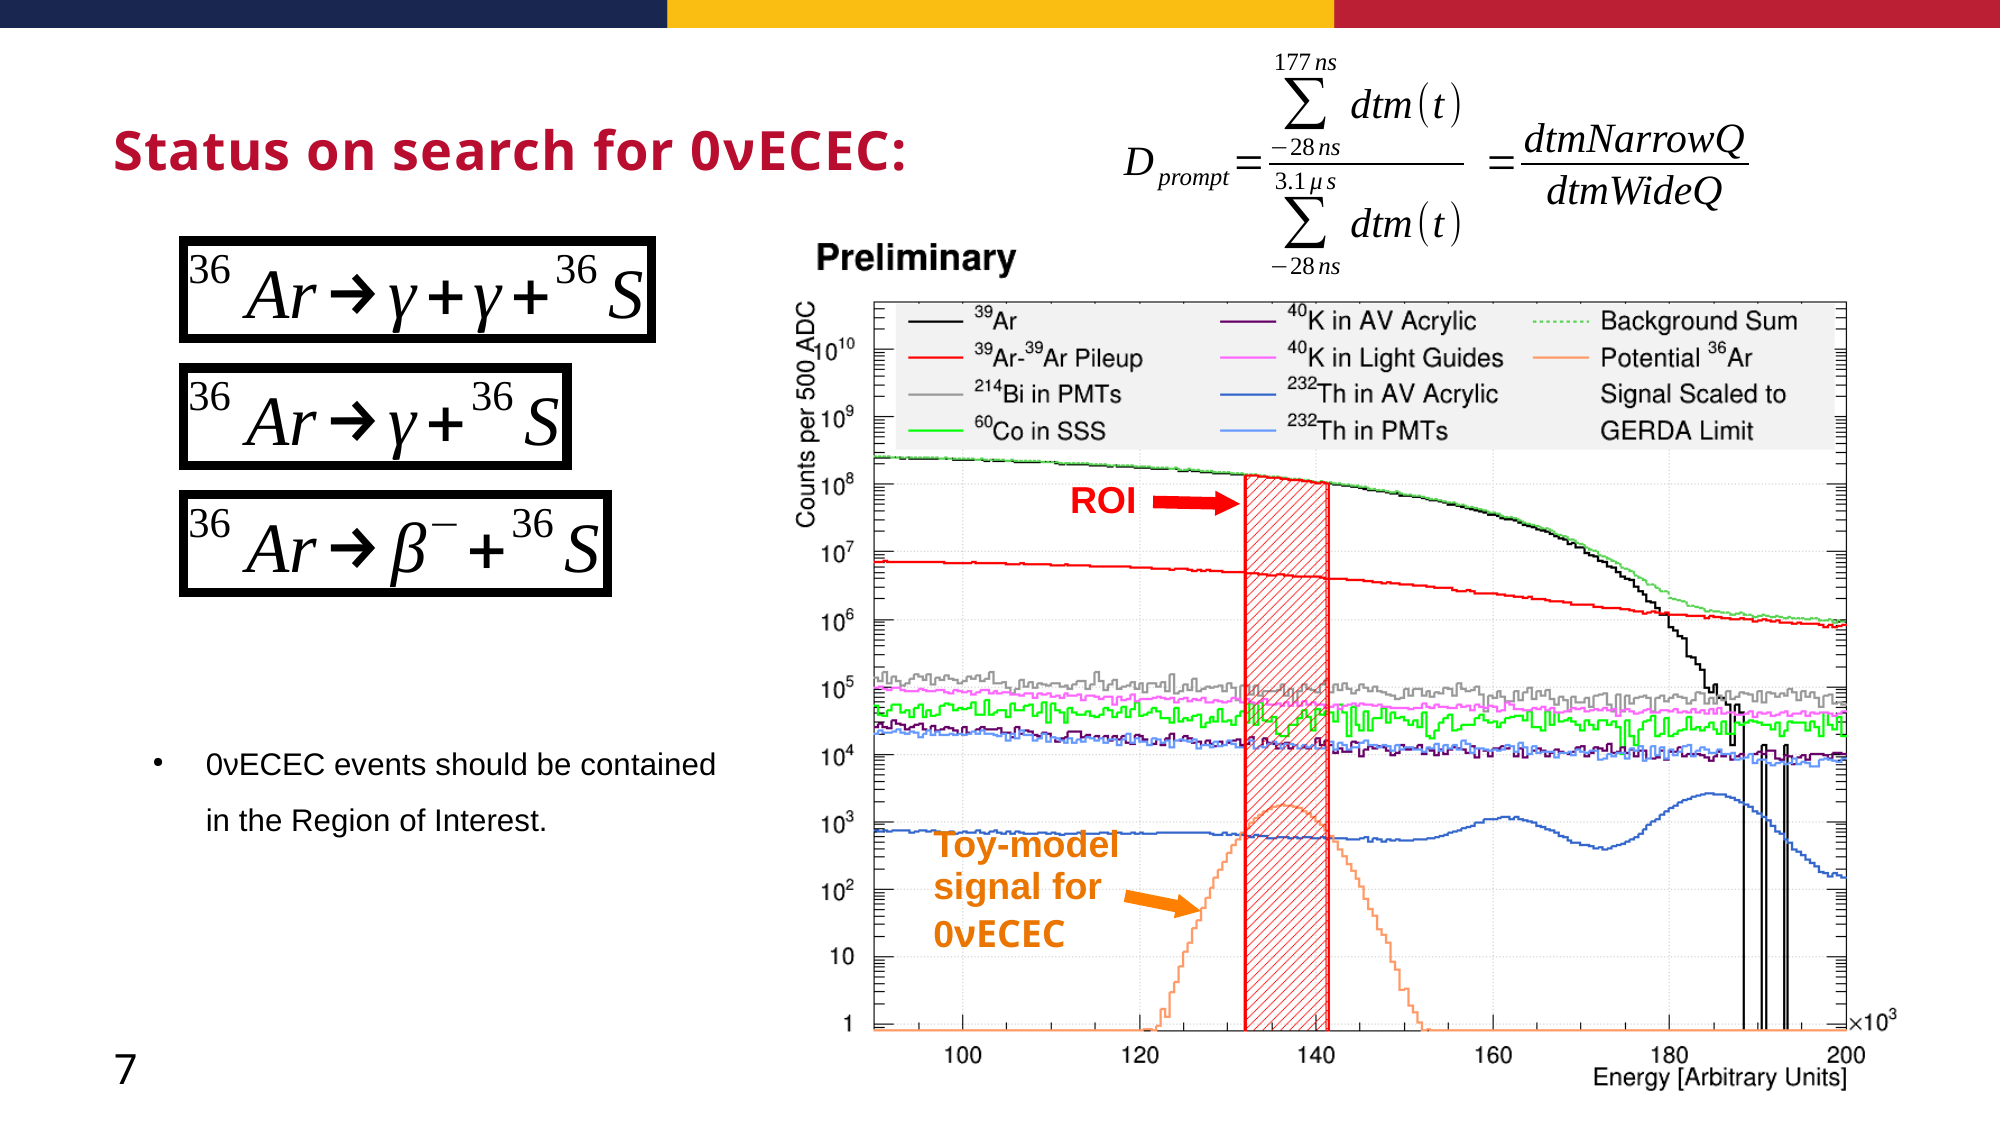

# Status on search for 0νECEC:
ROI
0νECEC events should be contained in the Region of Interest.
Toy-model
signal for
0νECEC